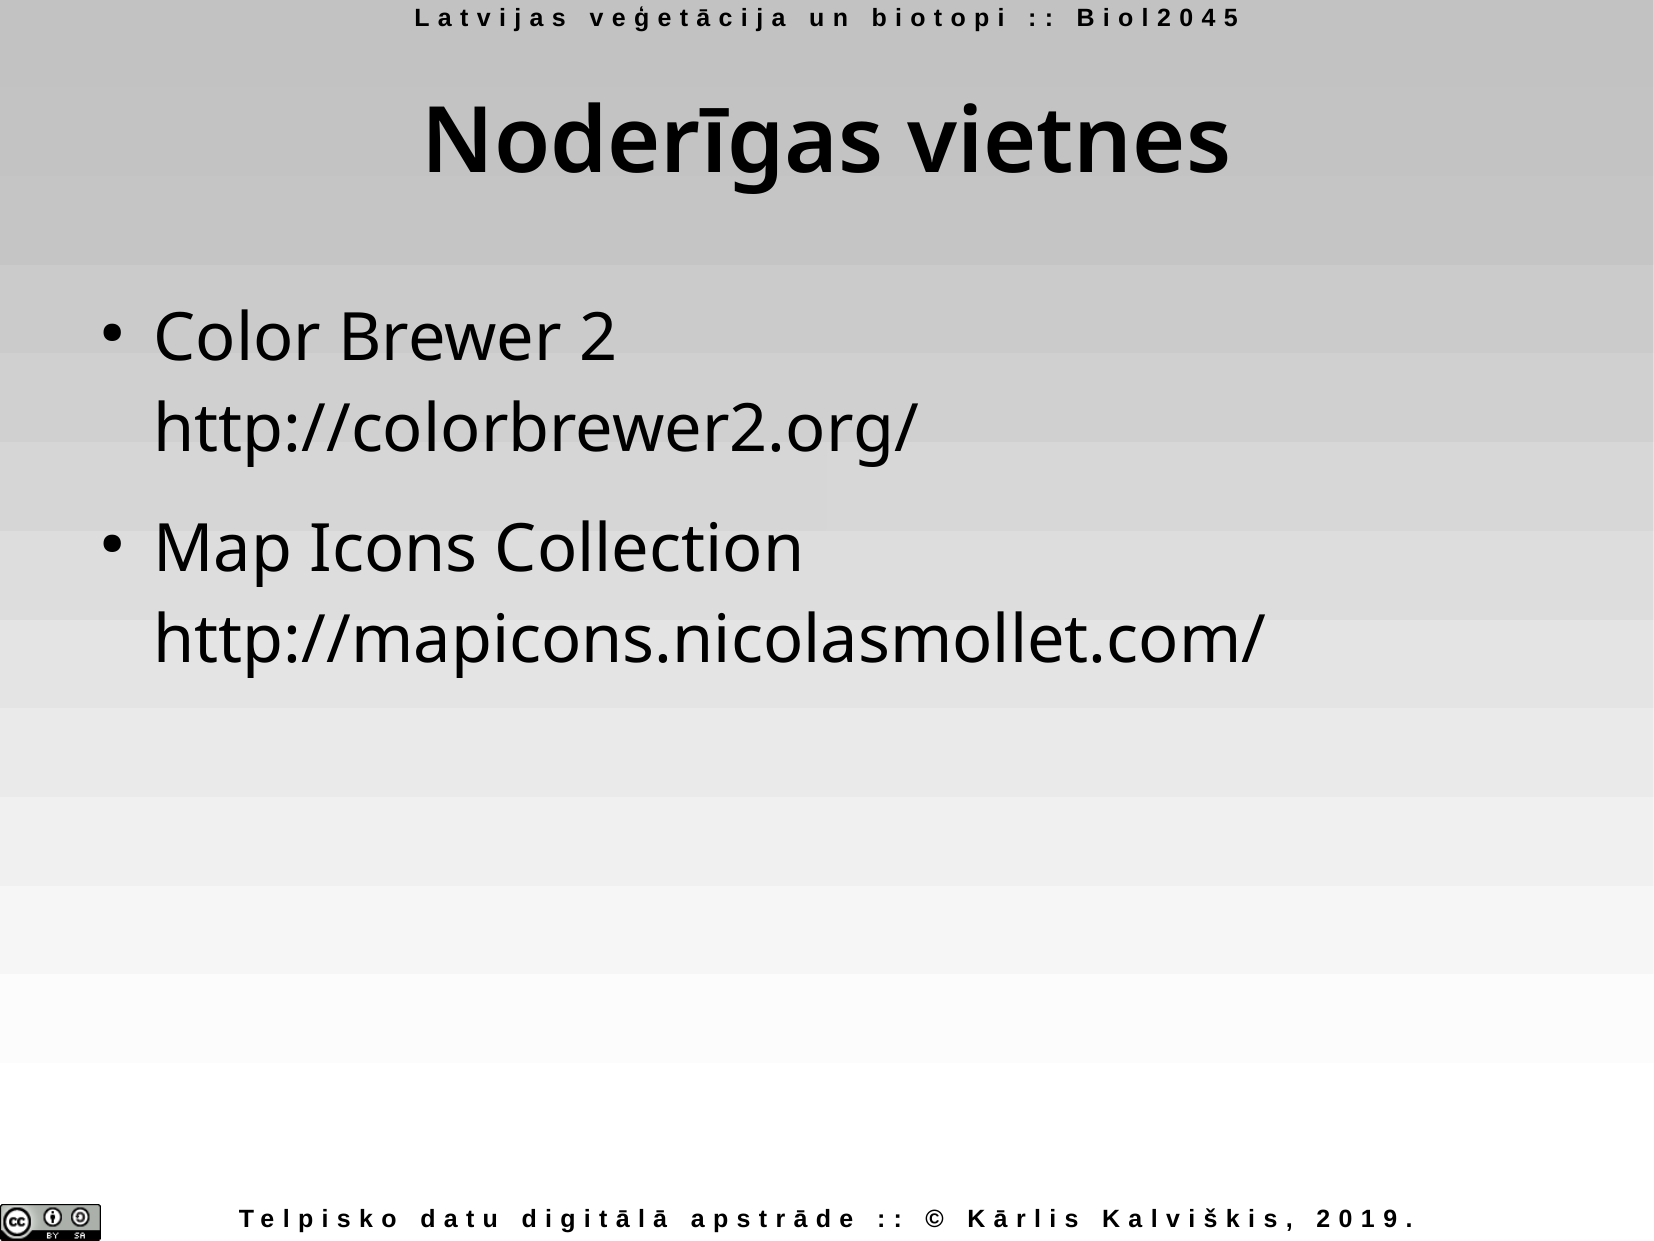

# Noderīgas vietnes
Color Brewer 2
http://colorbrewer2.org/
Map Icons Collection
http://mapicons.nicolasmollet.com/